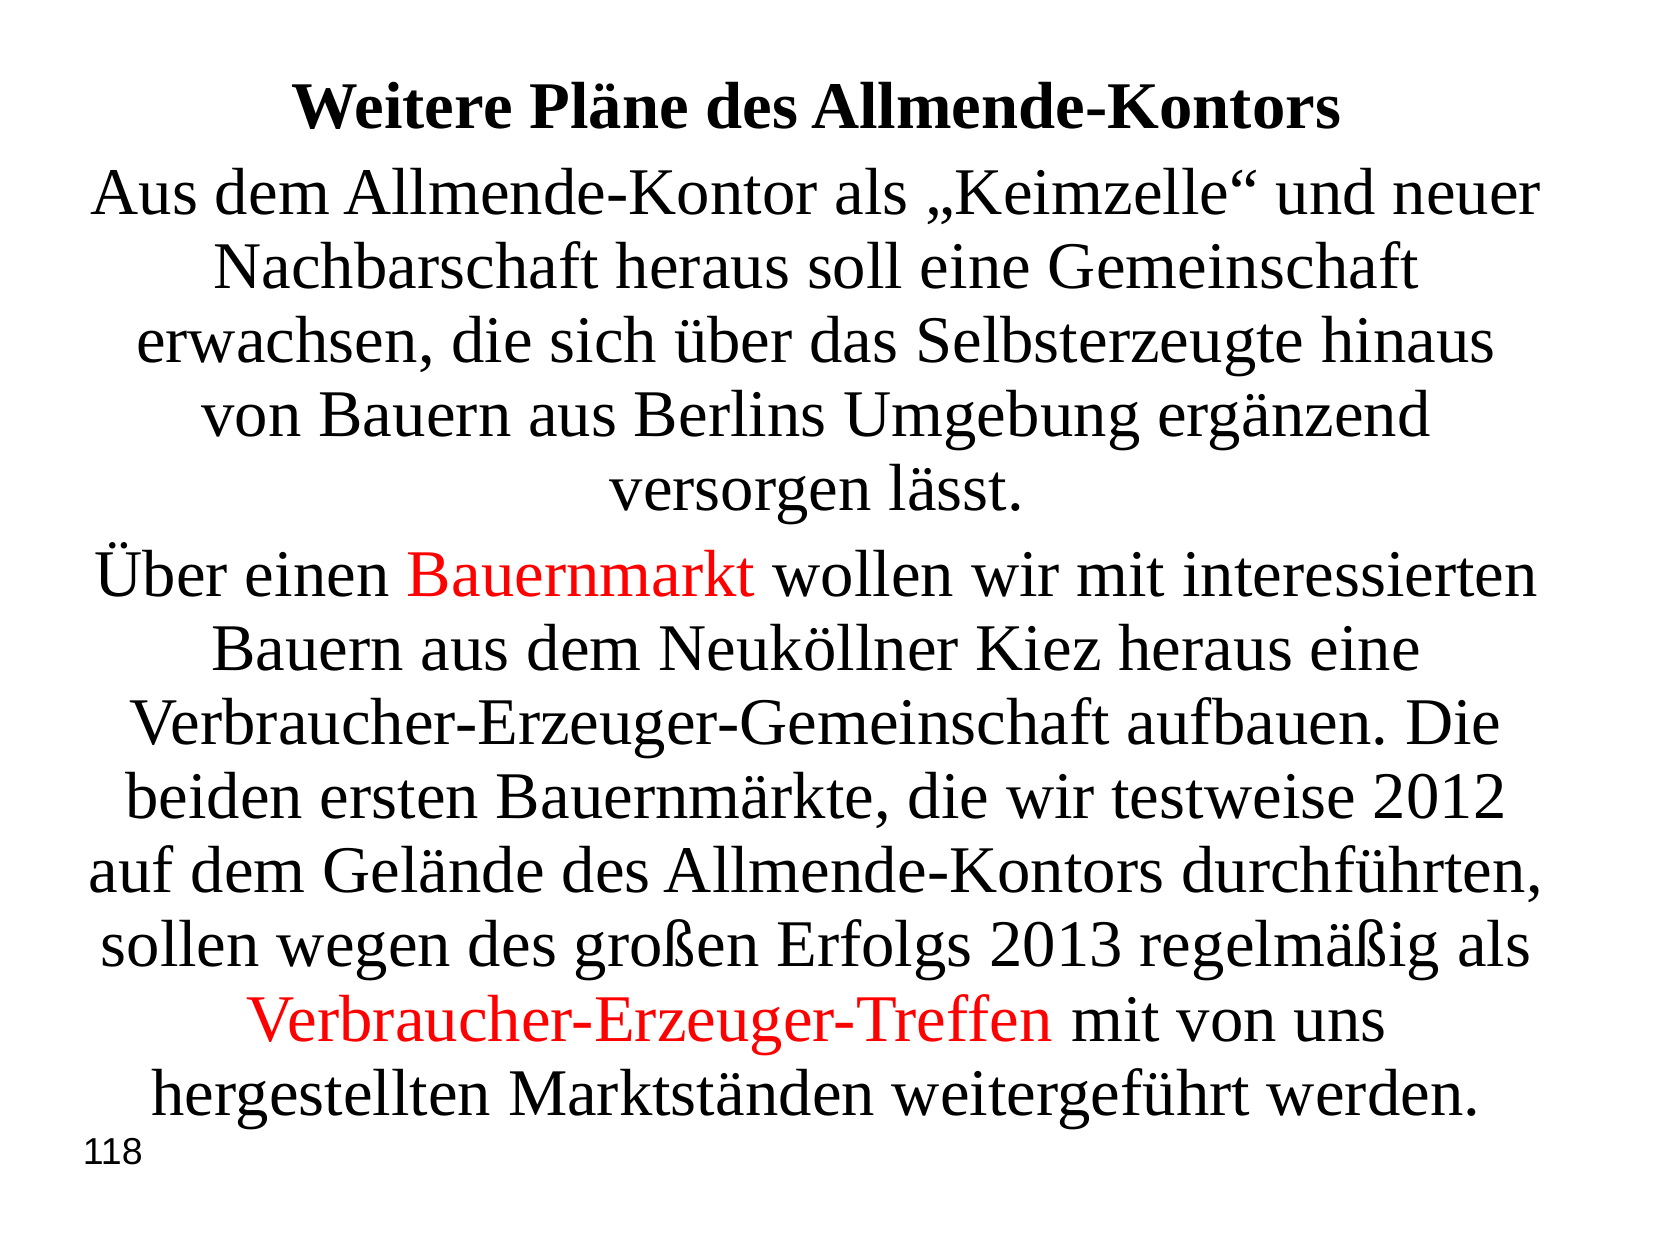

Weitere Pläne des Allmende-Kontors
Aus dem Allmende-Kontor als „Keimzelle“ und neuer Nachbarschaft heraus soll eine Gemeinschaft erwachsen, die sich über das Selbsterzeugte hinaus von Bauern aus Berlins Umgebung ergänzend versorgen lässt.
Über einen Bauernmarkt wollen wir mit interessierten Bauern aus dem Neuköllner Kiez heraus eine Verbraucher-Erzeuger-Gemeinschaft aufbauen. Die beiden ersten Bauernmärkte, die wir testweise 2012 auf dem Gelände des Allmende-Kontors durchführten, sollen wegen des großen Erfolgs 2013 regelmäßig als Verbraucher-Erzeuger-Treffen mit von uns hergestellten Marktständen weitergeführt werden.